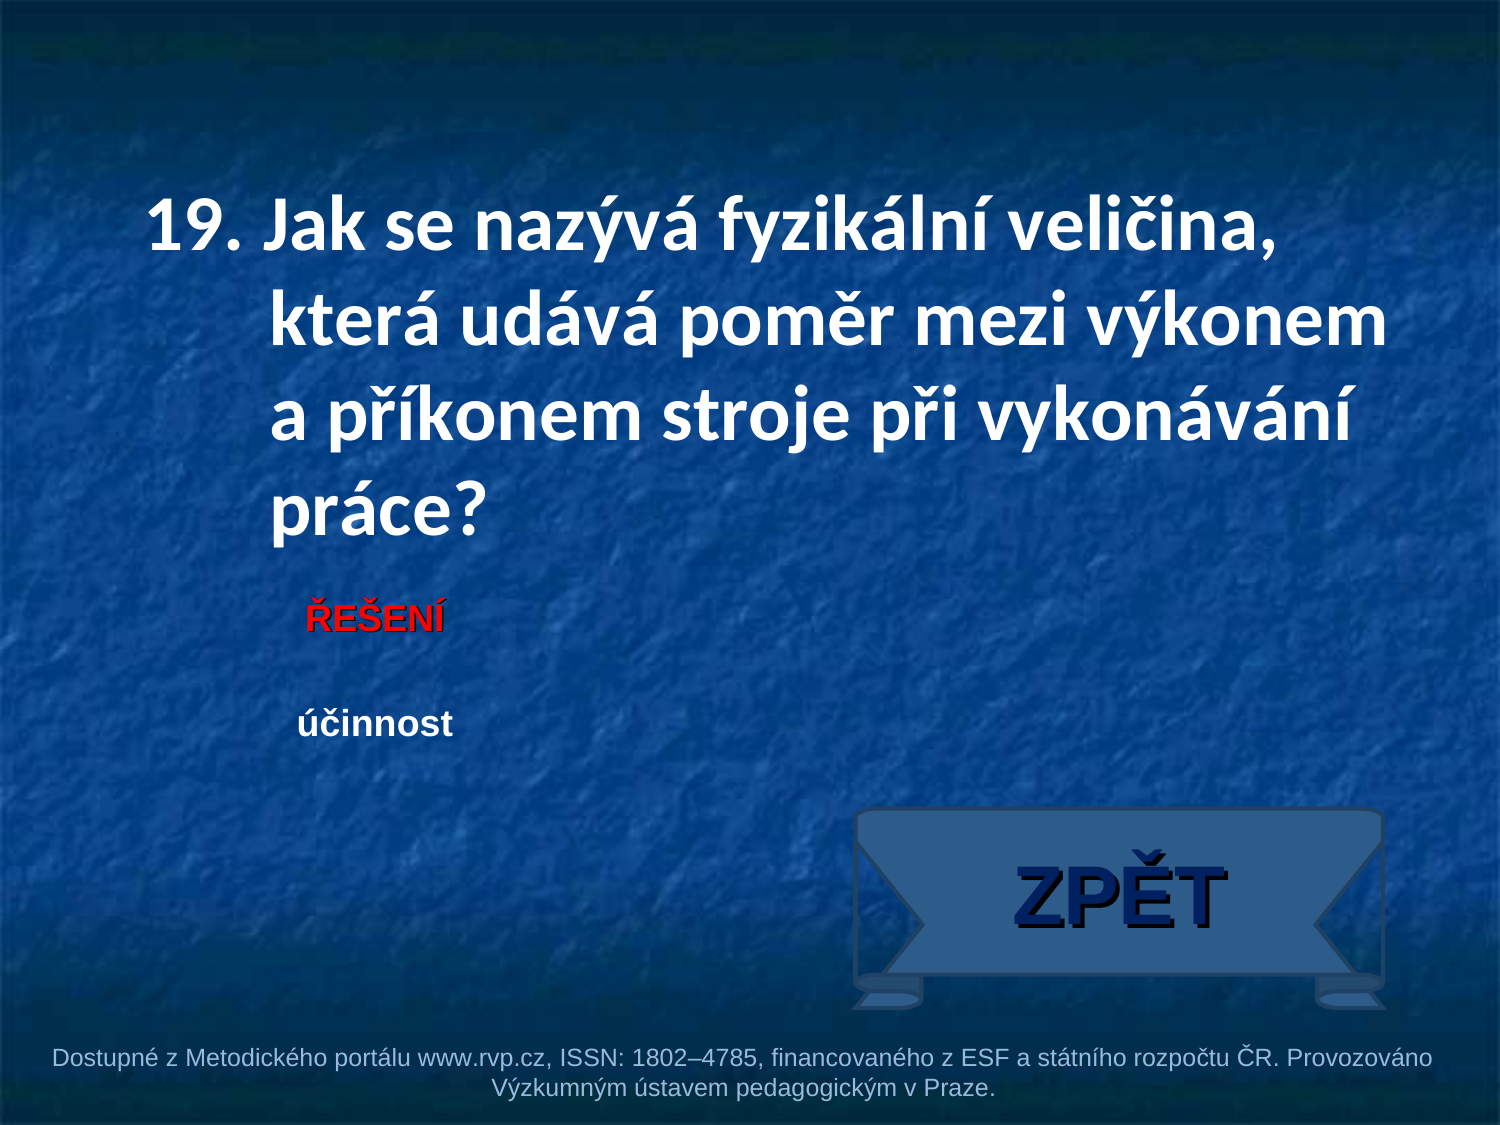

19. Jak se nazývá fyzikální veličina,
 která udává poměr mezi výkonem
 a příkonem stroje při vykonávání
 práce?
ŘEŠENÍ
účinnost
ZPĚT
Dostupné z Metodického portálu www.rvp.cz, ISSN: 1802–4785, financovaného z ESF a státního rozpočtu ČR. Provozováno Výzkumným ústavem pedagogickým v Praze.